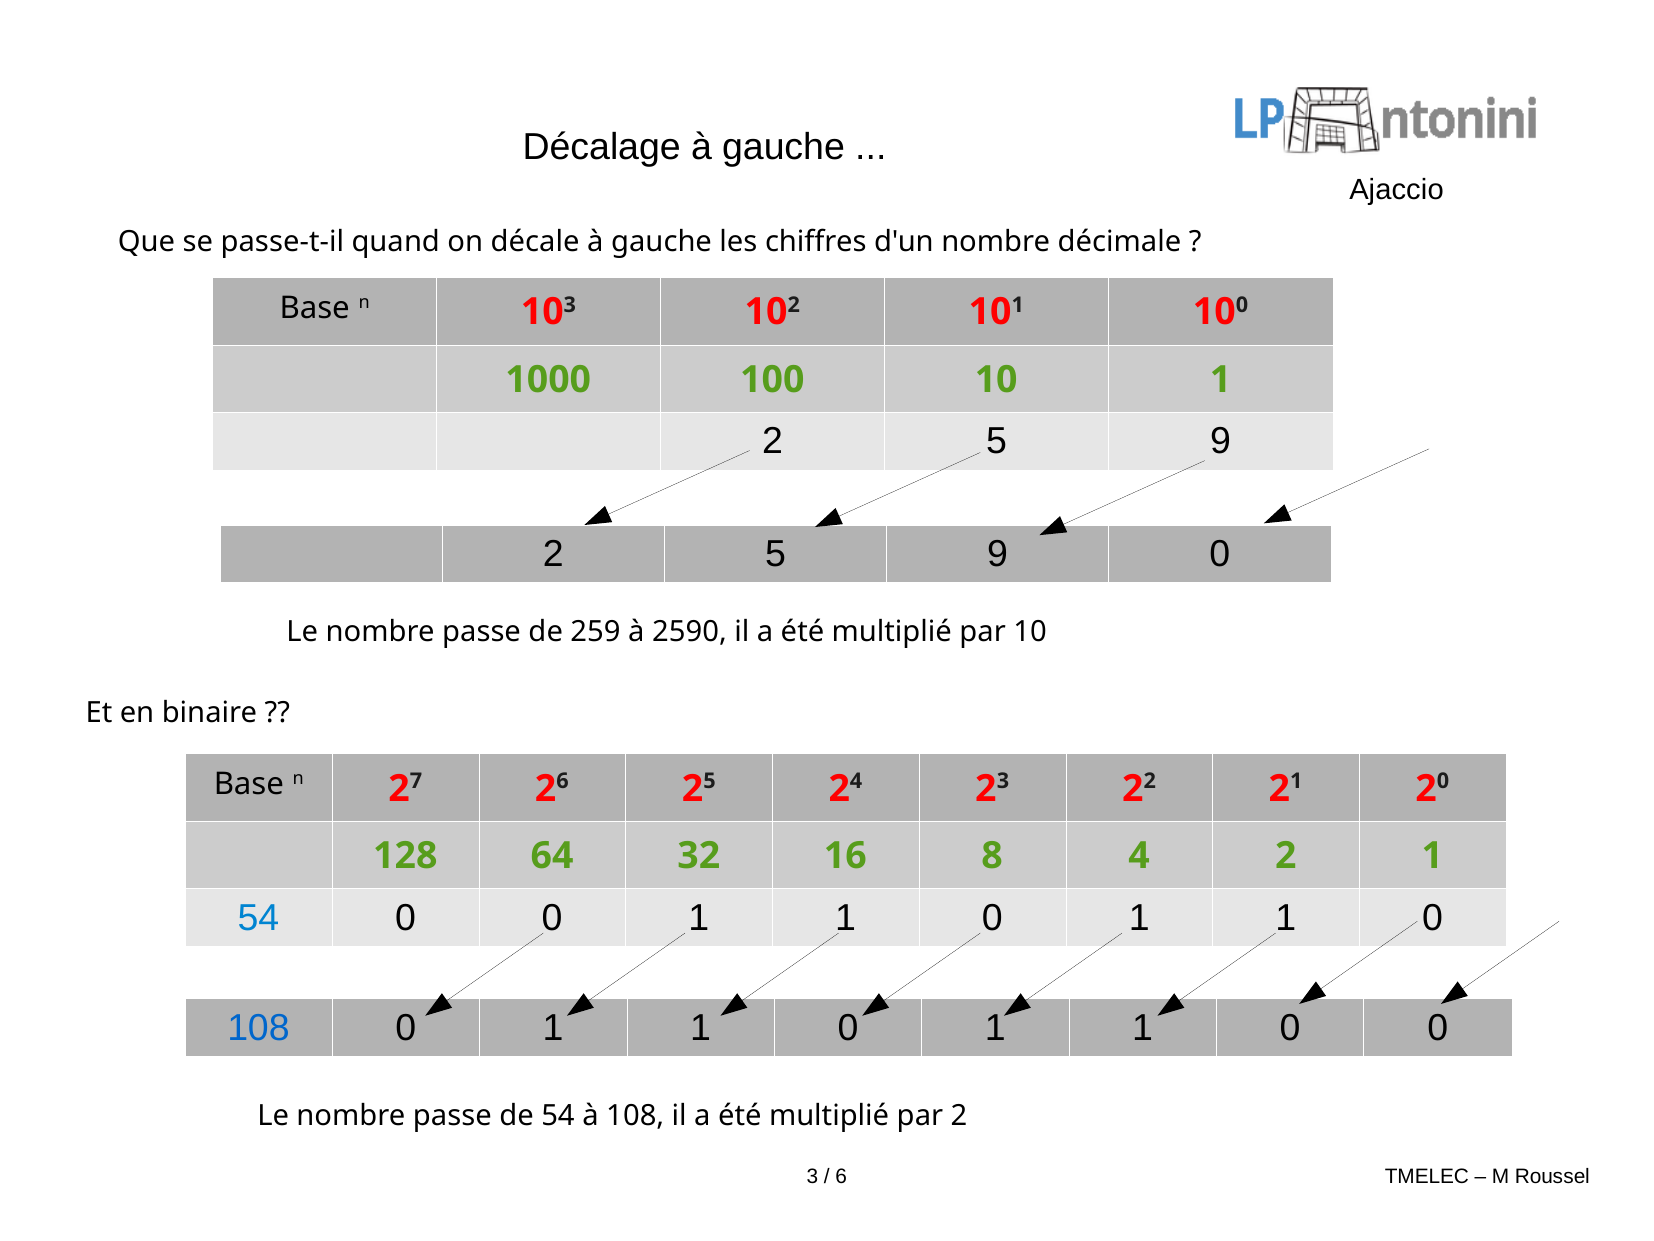

Décalage à gauche ...
Ajaccio
Que se passe-t-il quand on décale à gauche les chiffres d'un nombre décimale ?
| Base n | 103 | 102 | 101 | 100 |
| --- | --- | --- | --- | --- |
| | 1000 | 100 | 10 | 1 |
| | | 2 | 5 | 9 |
| | 2 | 5 | 9 | 0 |
| --- | --- | --- | --- | --- |
Le nombre passe de 259 à 2590, il a été multiplié par 10
Et en binaire ??
| Base n | 27 | 26 | 25 | 24 | 23 | 22 | 21 | 20 |
| --- | --- | --- | --- | --- | --- | --- | --- | --- |
| | 128 | 64 | 32 | 16 | 8 | 4 | 2 | 1 |
| 54 | 0 | 0 | 1 | 1 | 0 | 1 | 1 | 0 |
| 108 | 0 | 1 | 1 | 0 | 1 | 1 | 0 | 0 |
| --- | --- | --- | --- | --- | --- | --- | --- | --- |
Le nombre passe de 54 à 108, il a été multiplié par 2
3 / 6
TMELEC – M Roussel